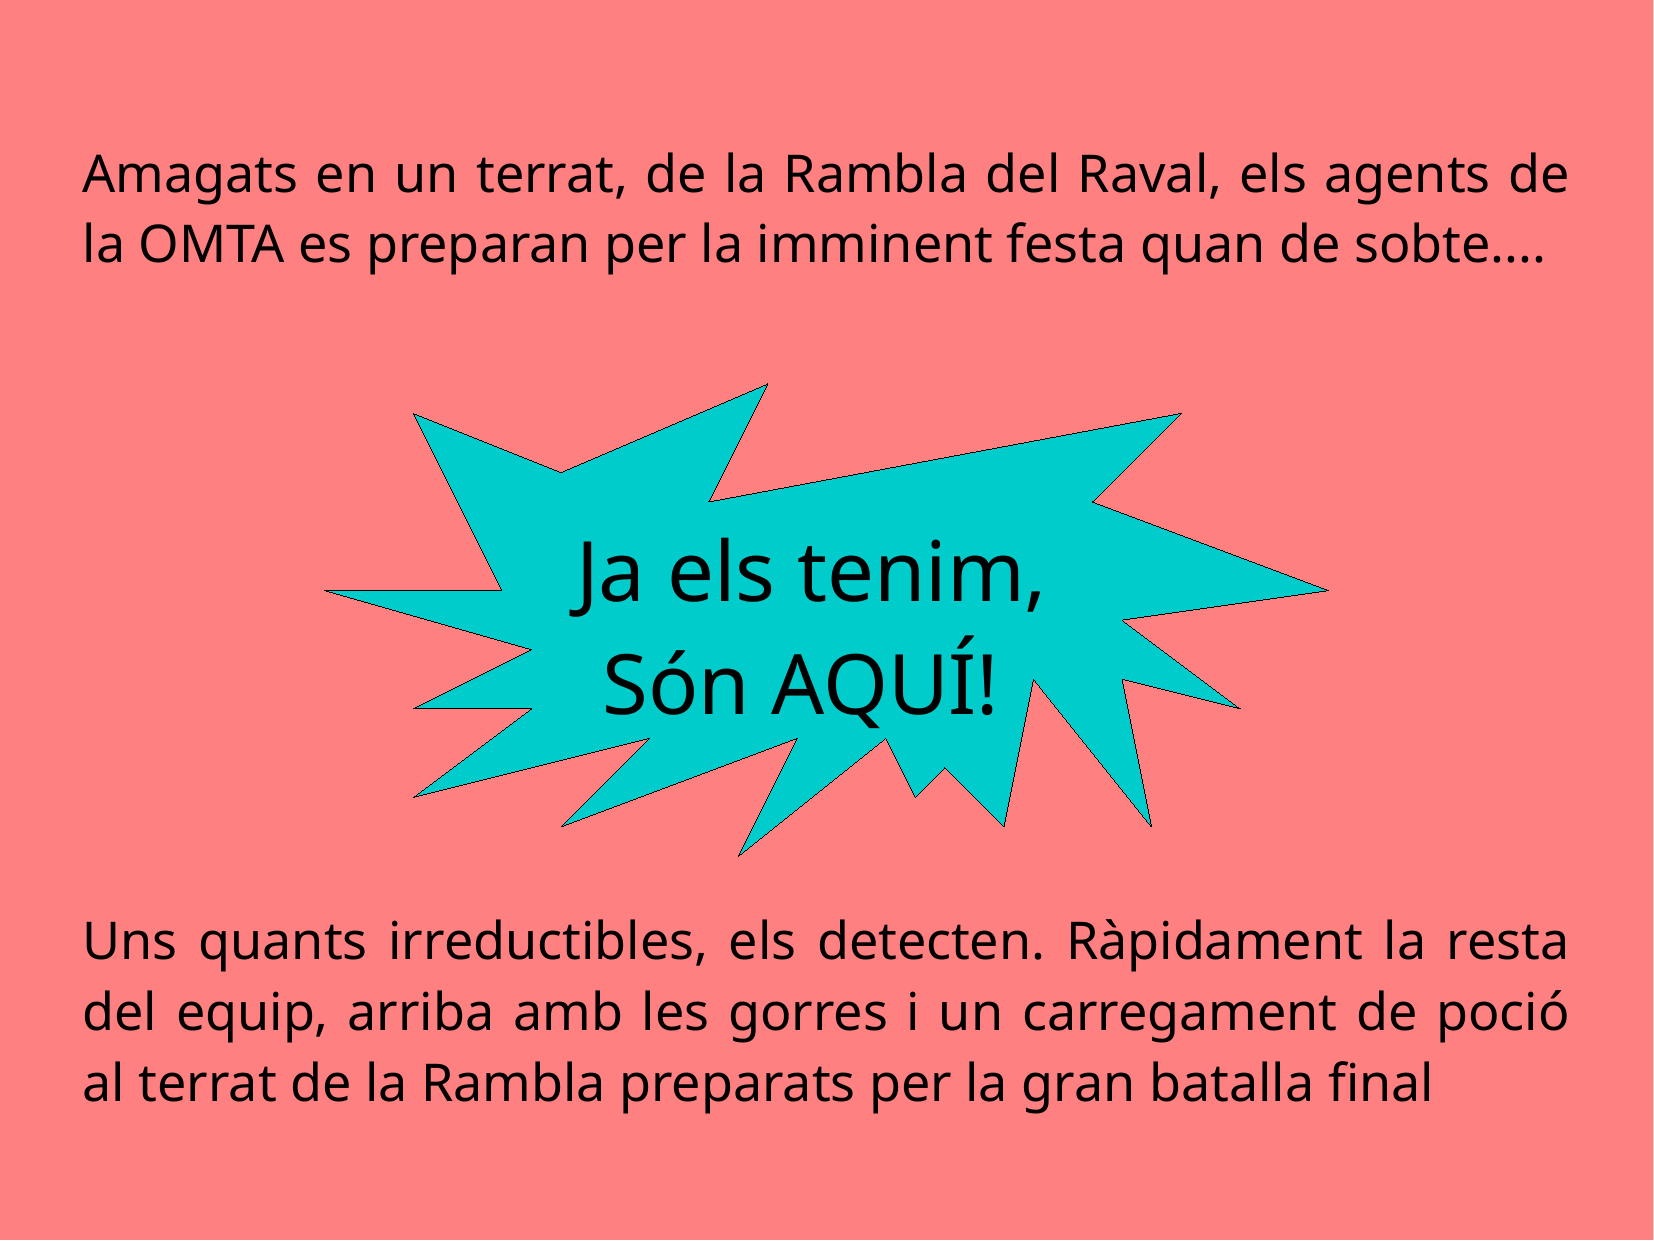

# Amagats en un terrat, de la Rambla del Raval, els agents de la OMTA es preparan per la imminent festa quan de sobte....
Ja els tenim,
Són AQUÍ!
Uns quants irreductibles, els detecten. Ràpidament la resta del equip, arriba amb les gorres i un carregament de poció al terrat de la Rambla preparats per la gran batalla final